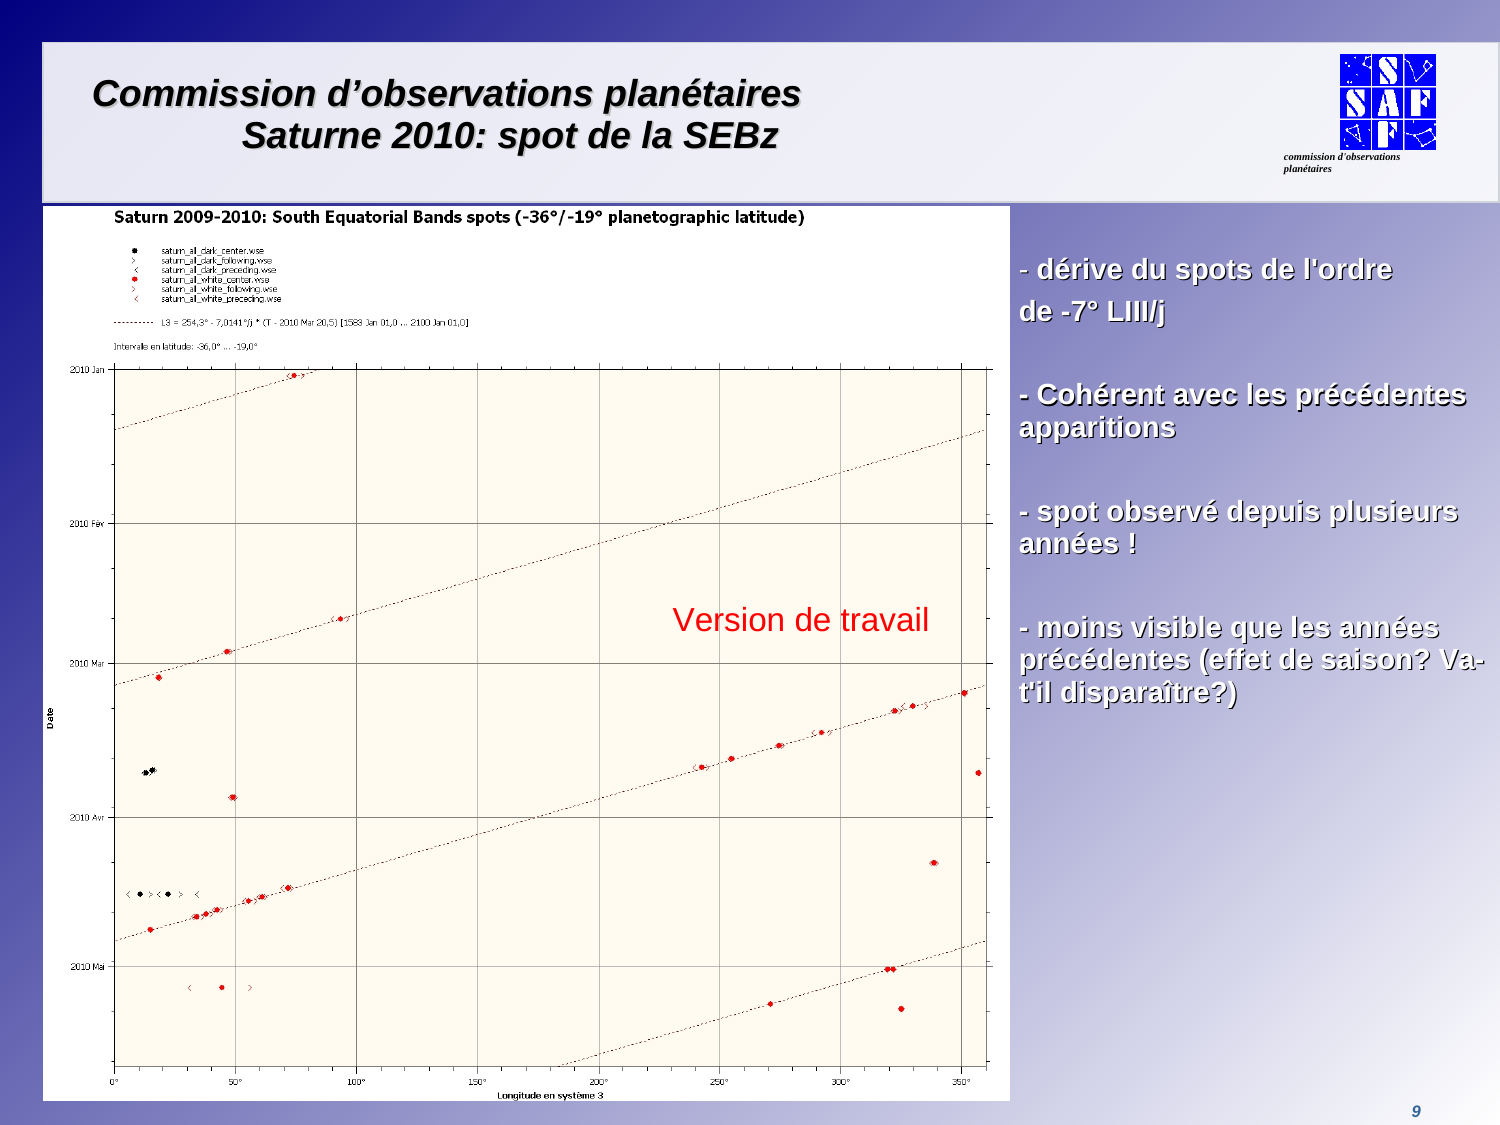

Commission d’observations planétaires
	Saturne 2010: spot de la SEBz
- dérive du spots de l'ordre
de -7° LIII/j
- Cohérent avec les précédentes apparitions
- spot observé depuis plusieurs années !
- moins visible que les années précédentes (effet de saison? Va-t'il disparaître?)
Version de travail
9